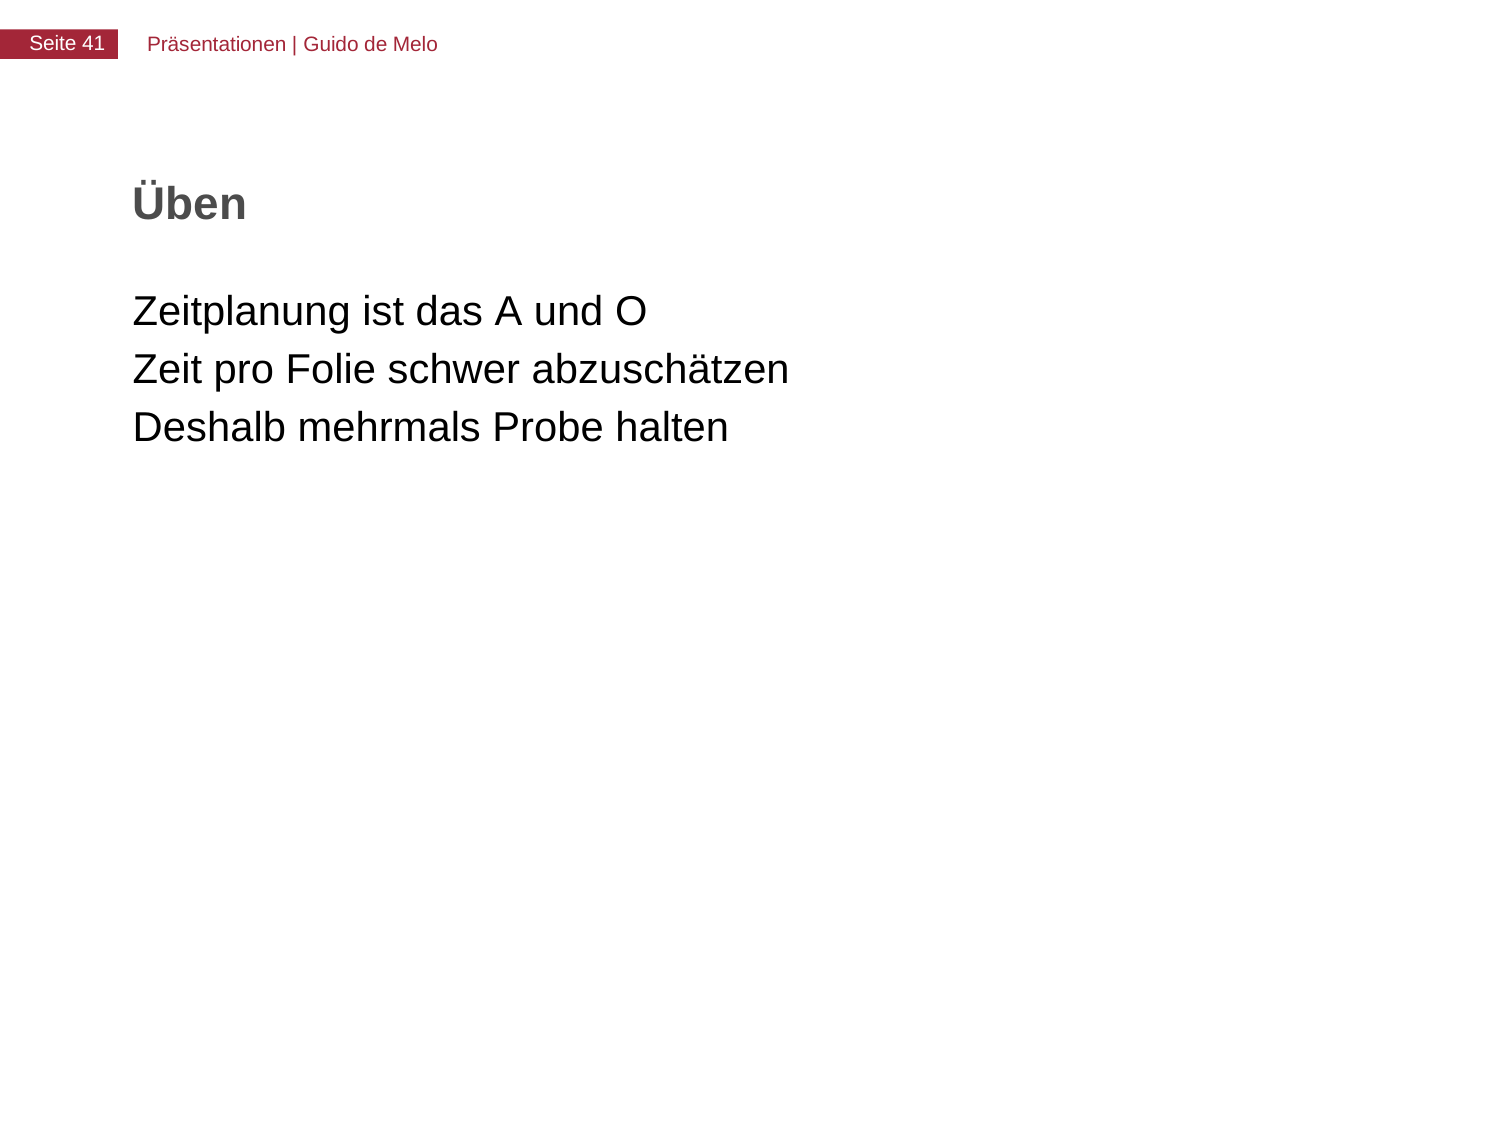

# Üben
Zeitplanung ist das A und O
Zeit pro Folie schwer abzuschätzen
Deshalb mehrmals Probe halten